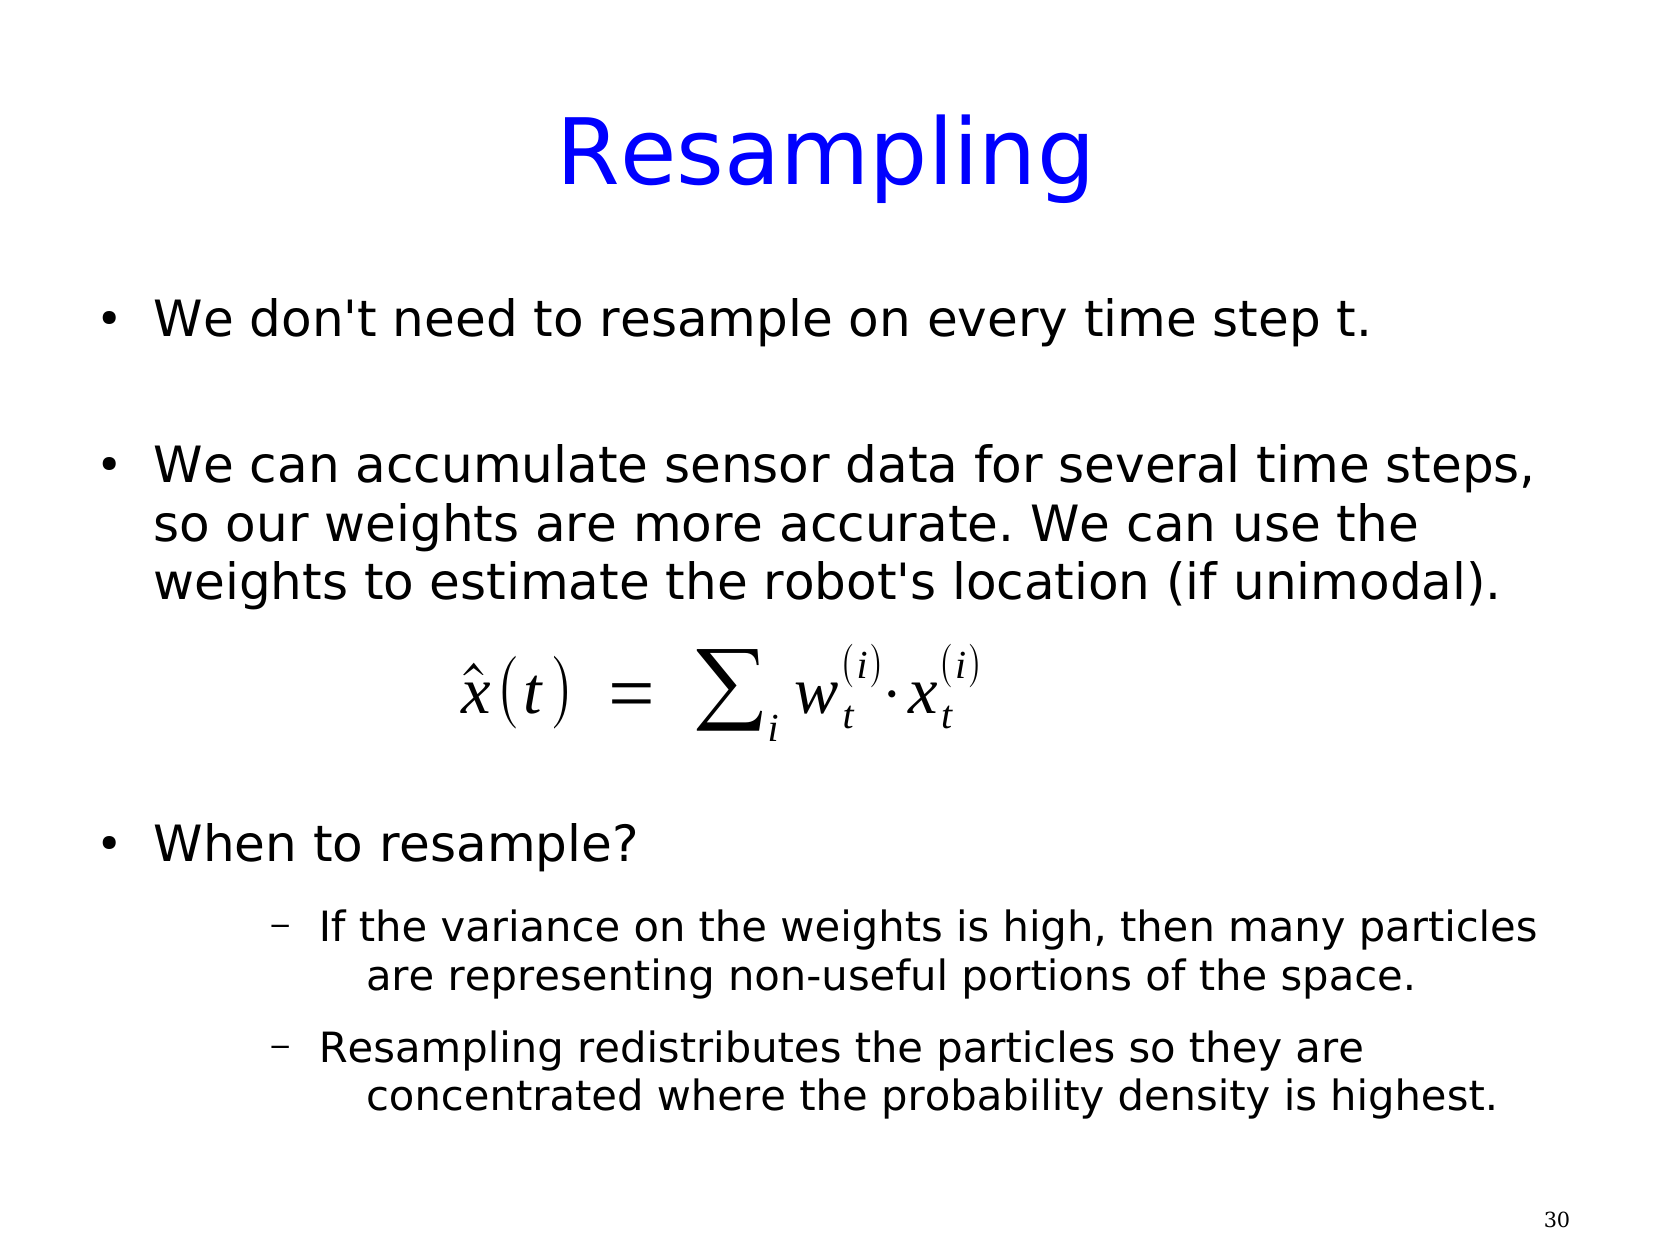

# Resampling
We don't need to resample on every time step t.
We can accumulate sensor data for several time steps, so our weights are more accurate. We can use the weights to estimate the robot's location (if unimodal).
When to resample?
If the variance on the weights is high, then many particles are representing non-useful portions of the space.
Resampling redistributes the particles so they are concentrated where the probability density is highest.
30